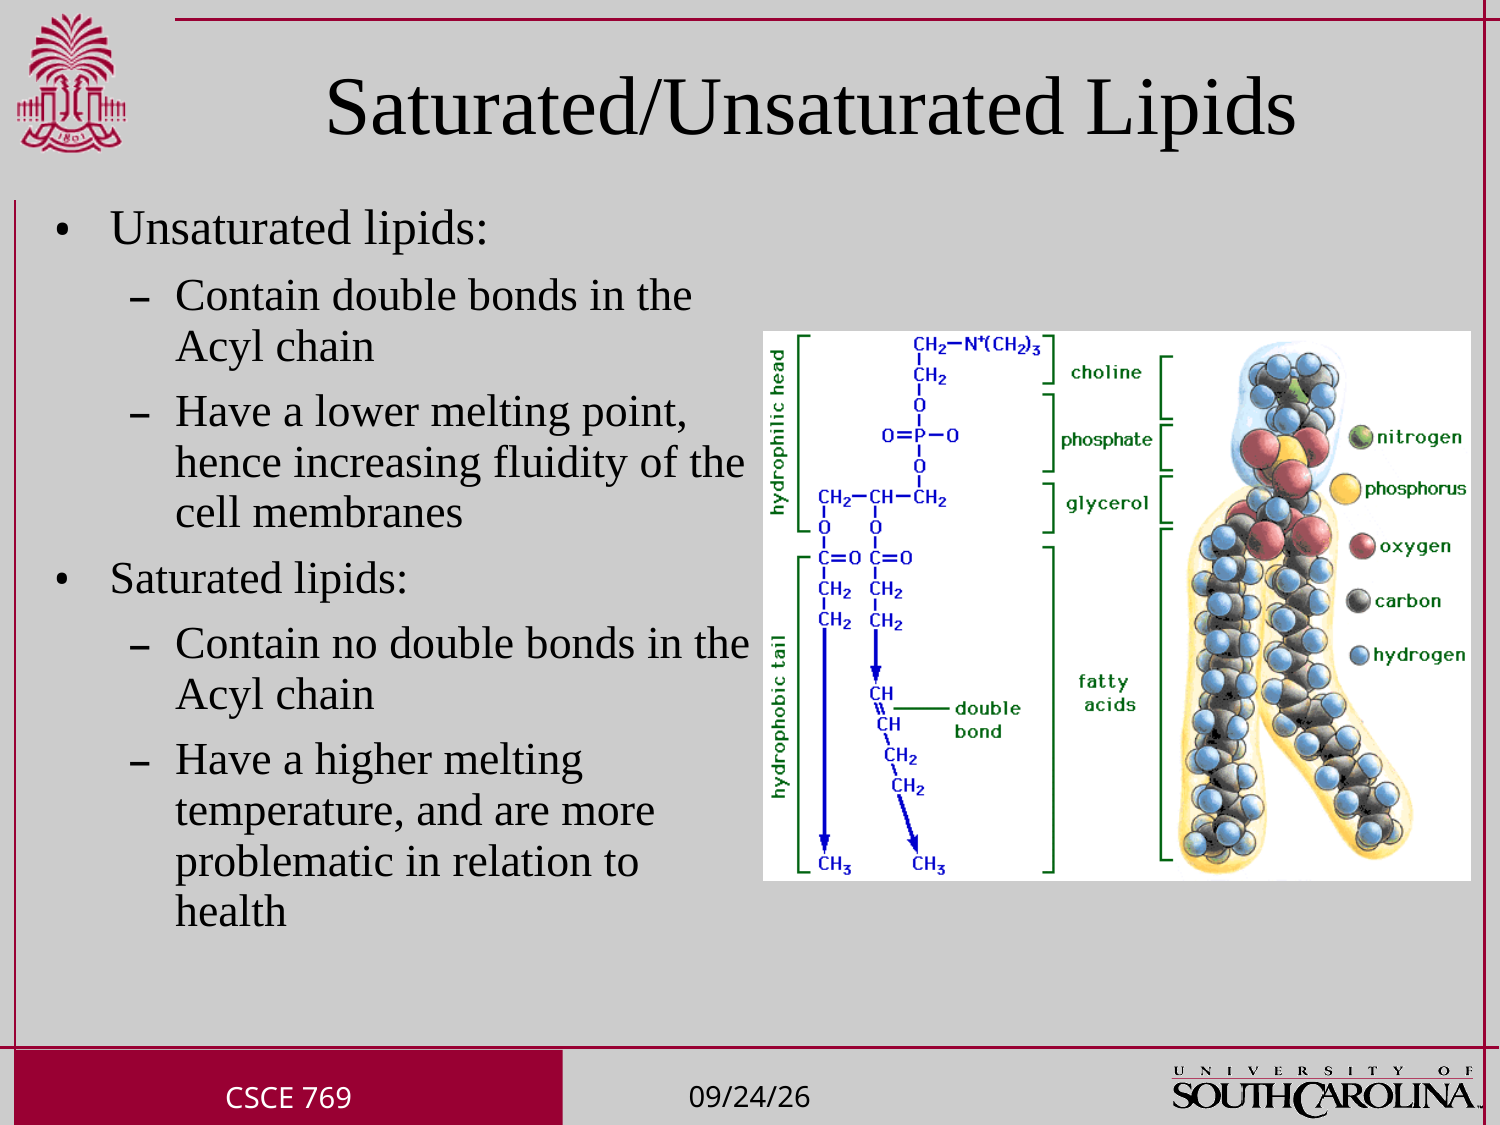

# Saturated/Unsaturated Lipids
Unsaturated lipids:
Contain double bonds in the Acyl chain
Have a lower melting point, hence increasing fluidity of the cell membranes
Saturated lipids:
Contain no double bonds in the Acyl chain
Have a higher melting temperature, and are more problematic in relation to health